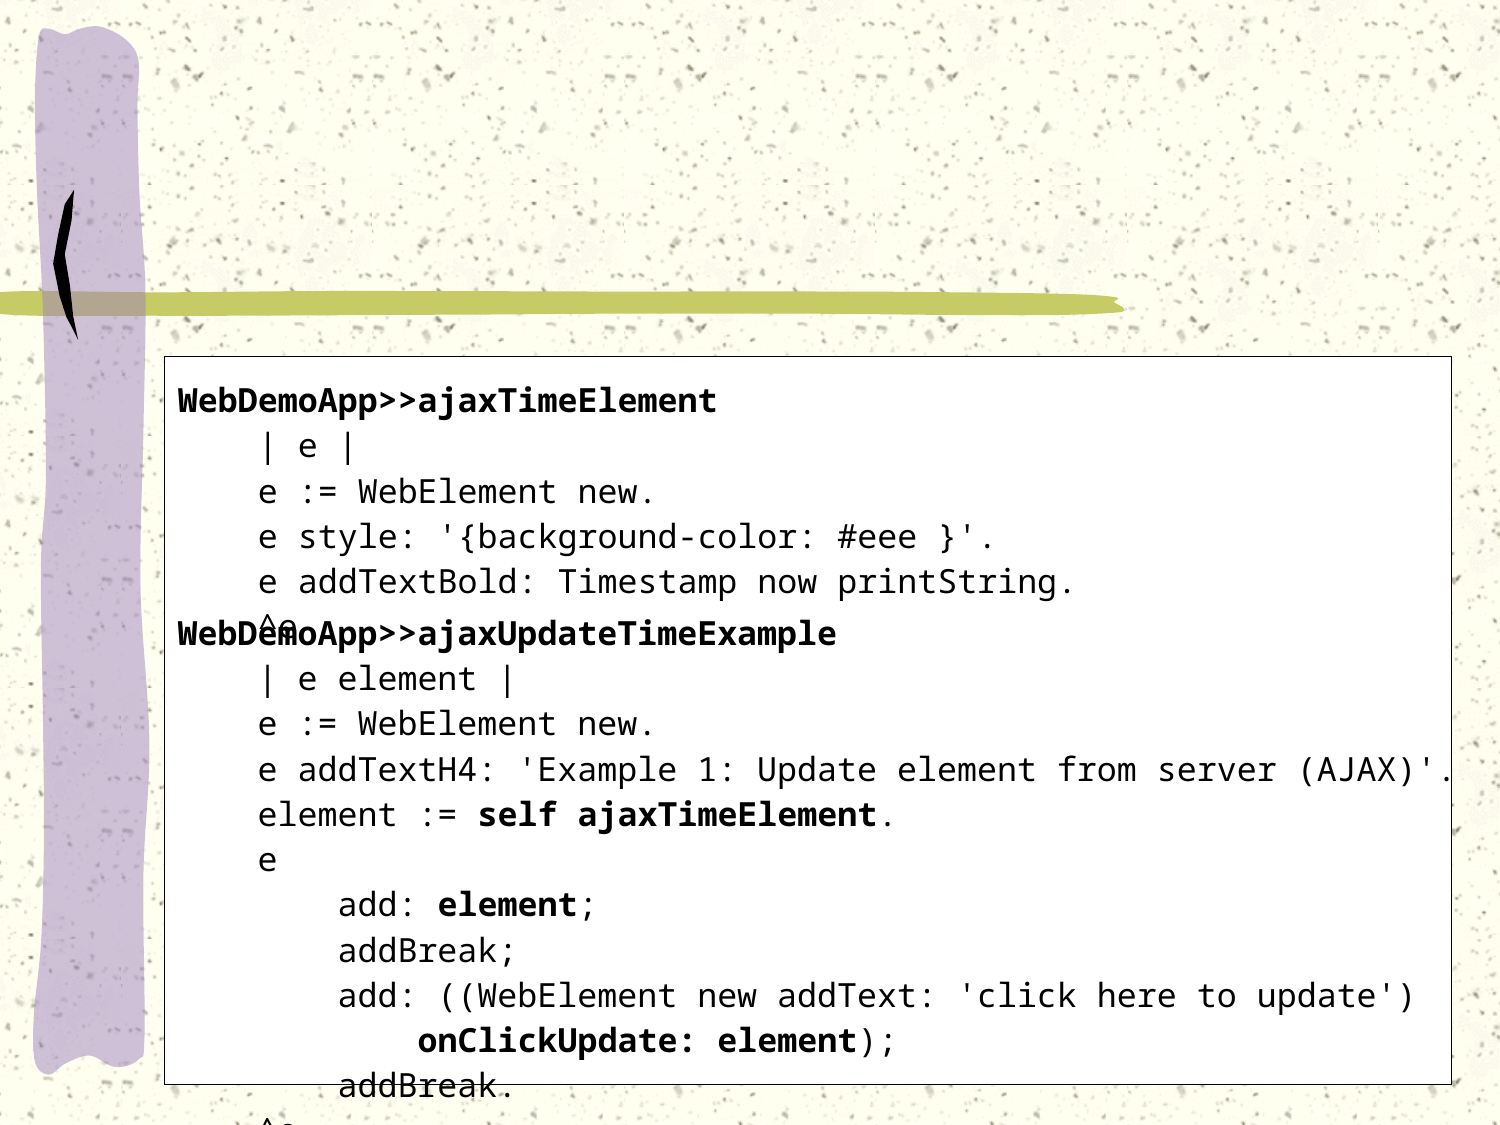

WebDemoApp>>ajaxTimeElement
 | e |
 e := WebElement new.
 e style: '{background-color: #eee }'.
 e addTextBold: Timestamp now printString.
 ^e
WebDemoApp>>ajaxUpdateTimeExample
 | e element |
 e := WebElement new.
 e addTextH4: 'Example 1: Update element from server (AJAX)'.
 element := self ajaxTimeElement.
 e
 add: element;
 addBreak;
 add: ((WebElement new addText: 'click here to update')
 onClickUpdate: element);
 addBreak.
 ^e